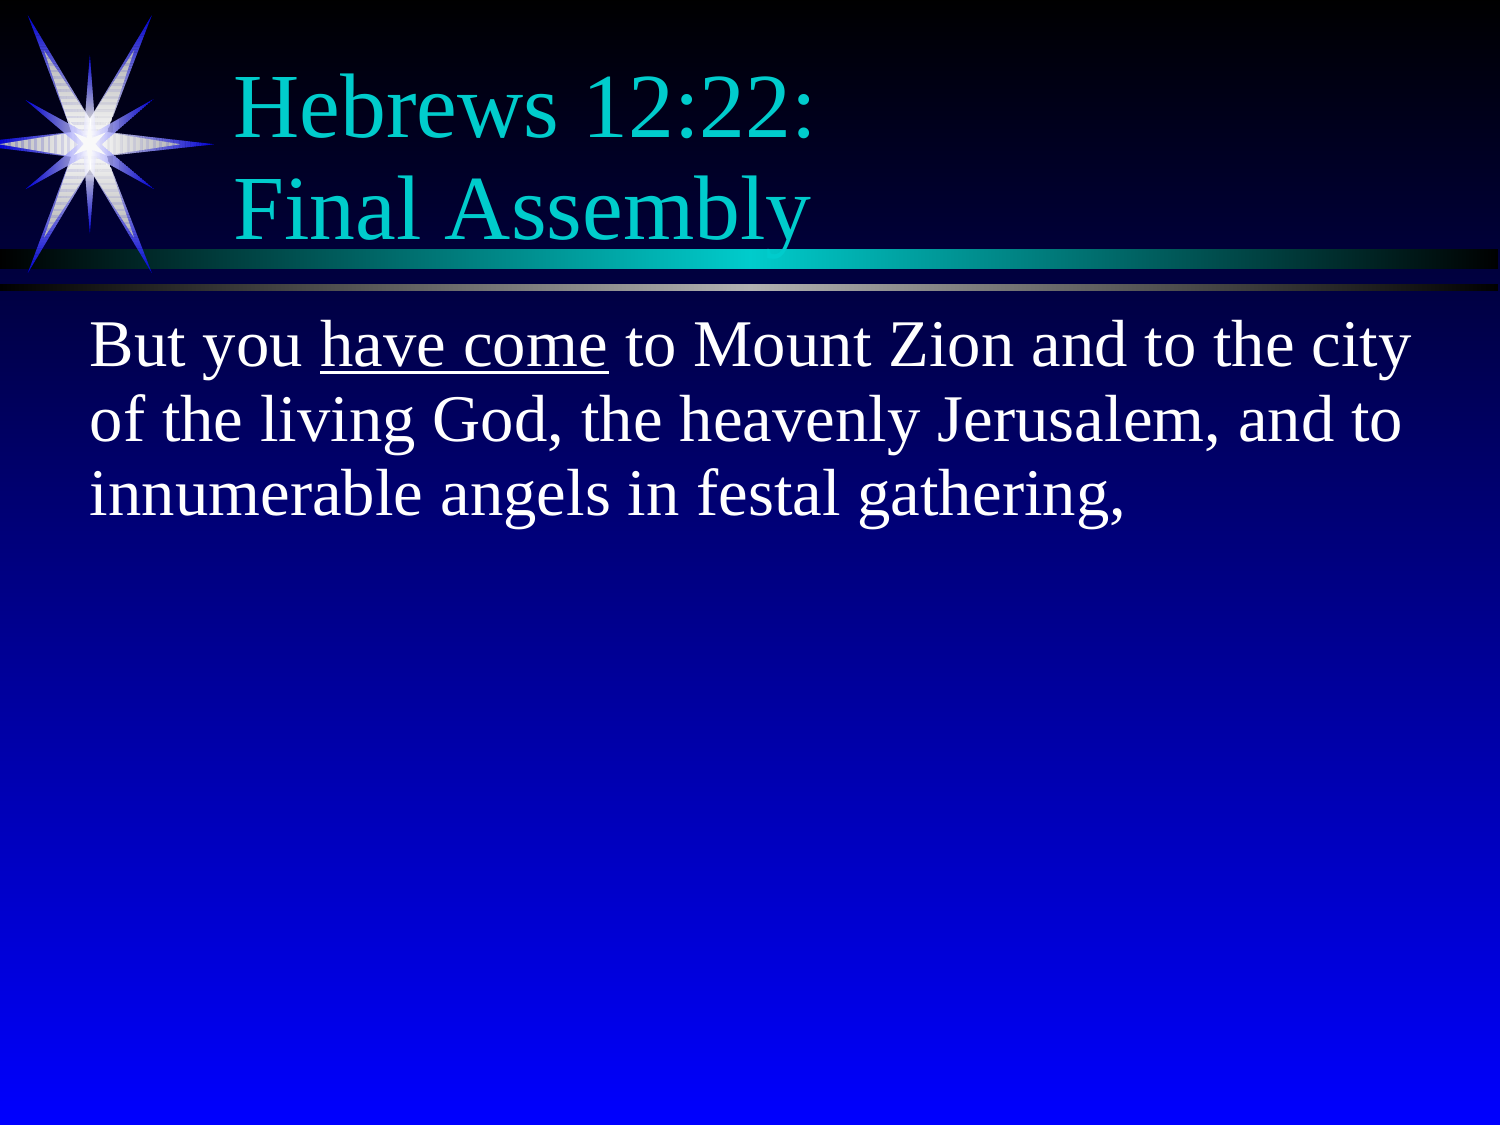

# Hebrews 12:22: Final Assembly
But you have come to Mount Zion and to the city of the living God, the heavenly Jerusalem, and to innumerable angels in festal gathering,